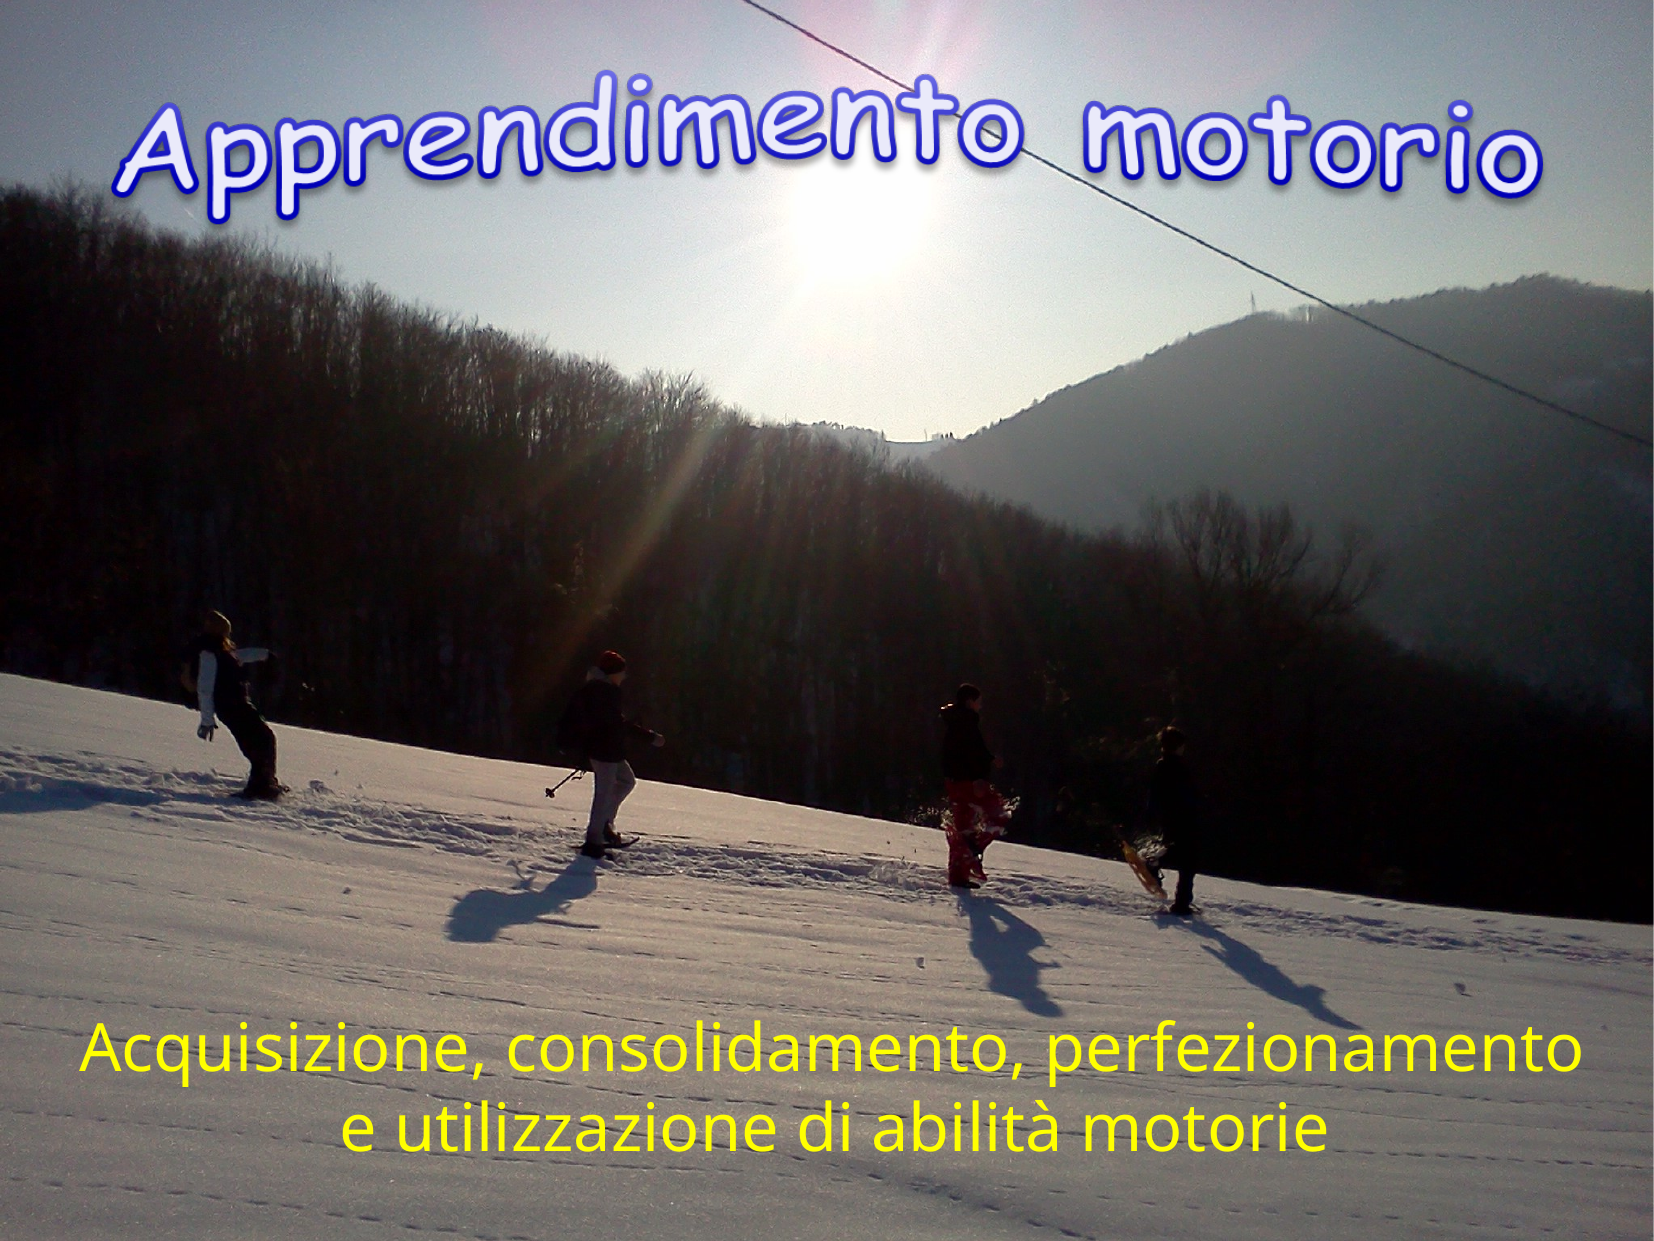

Acquisizione, consolidamento, perfezionamento
 e utilizzazione di abilità motorie